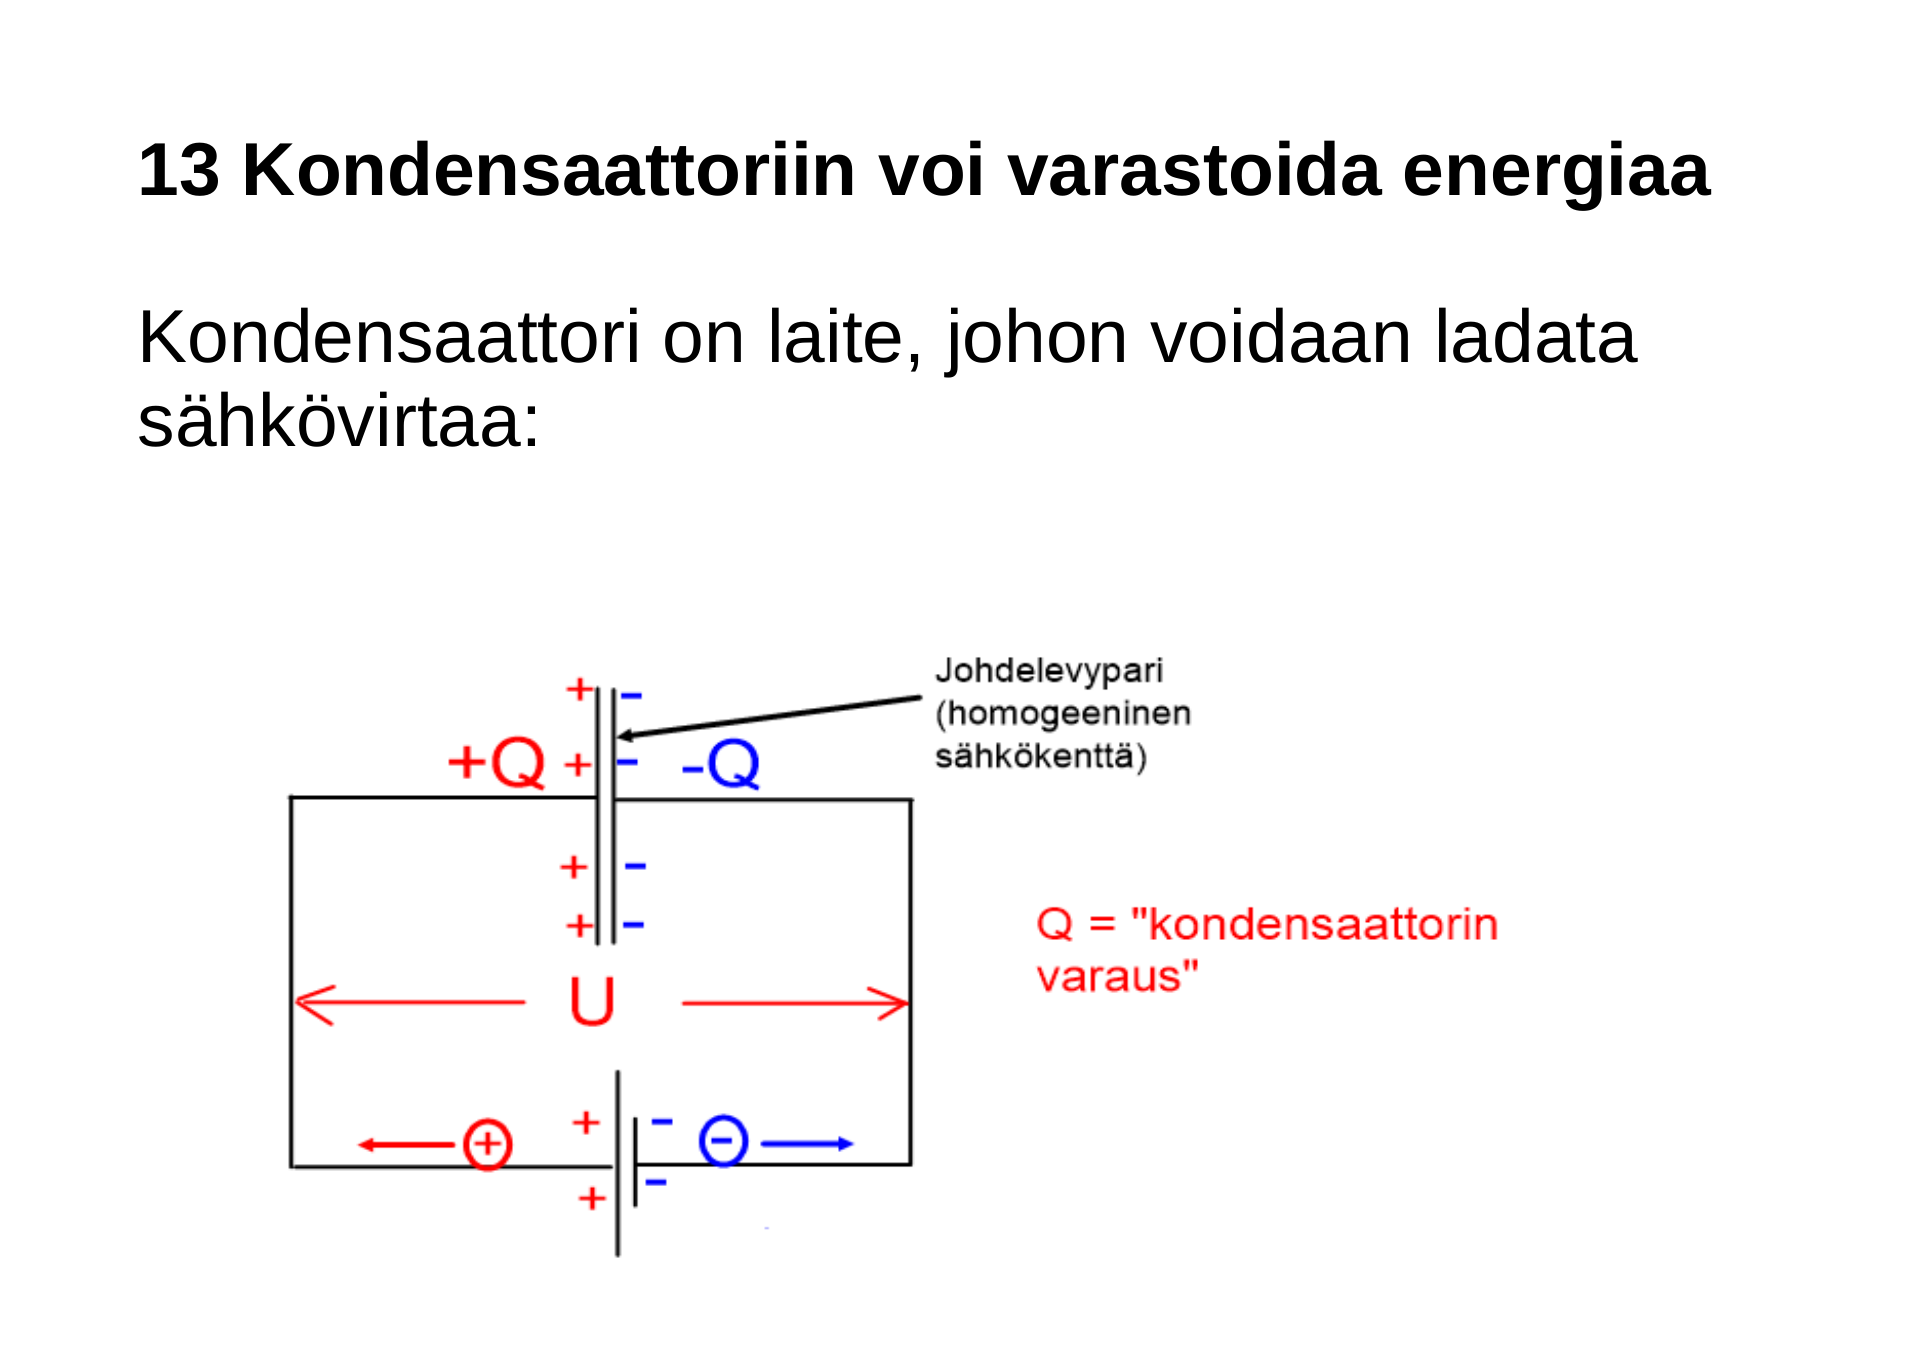

13 Kondensaattoriin voi varastoida energiaa
Kondensaattori on laite, johon voidaan ladata sähkövirtaa: